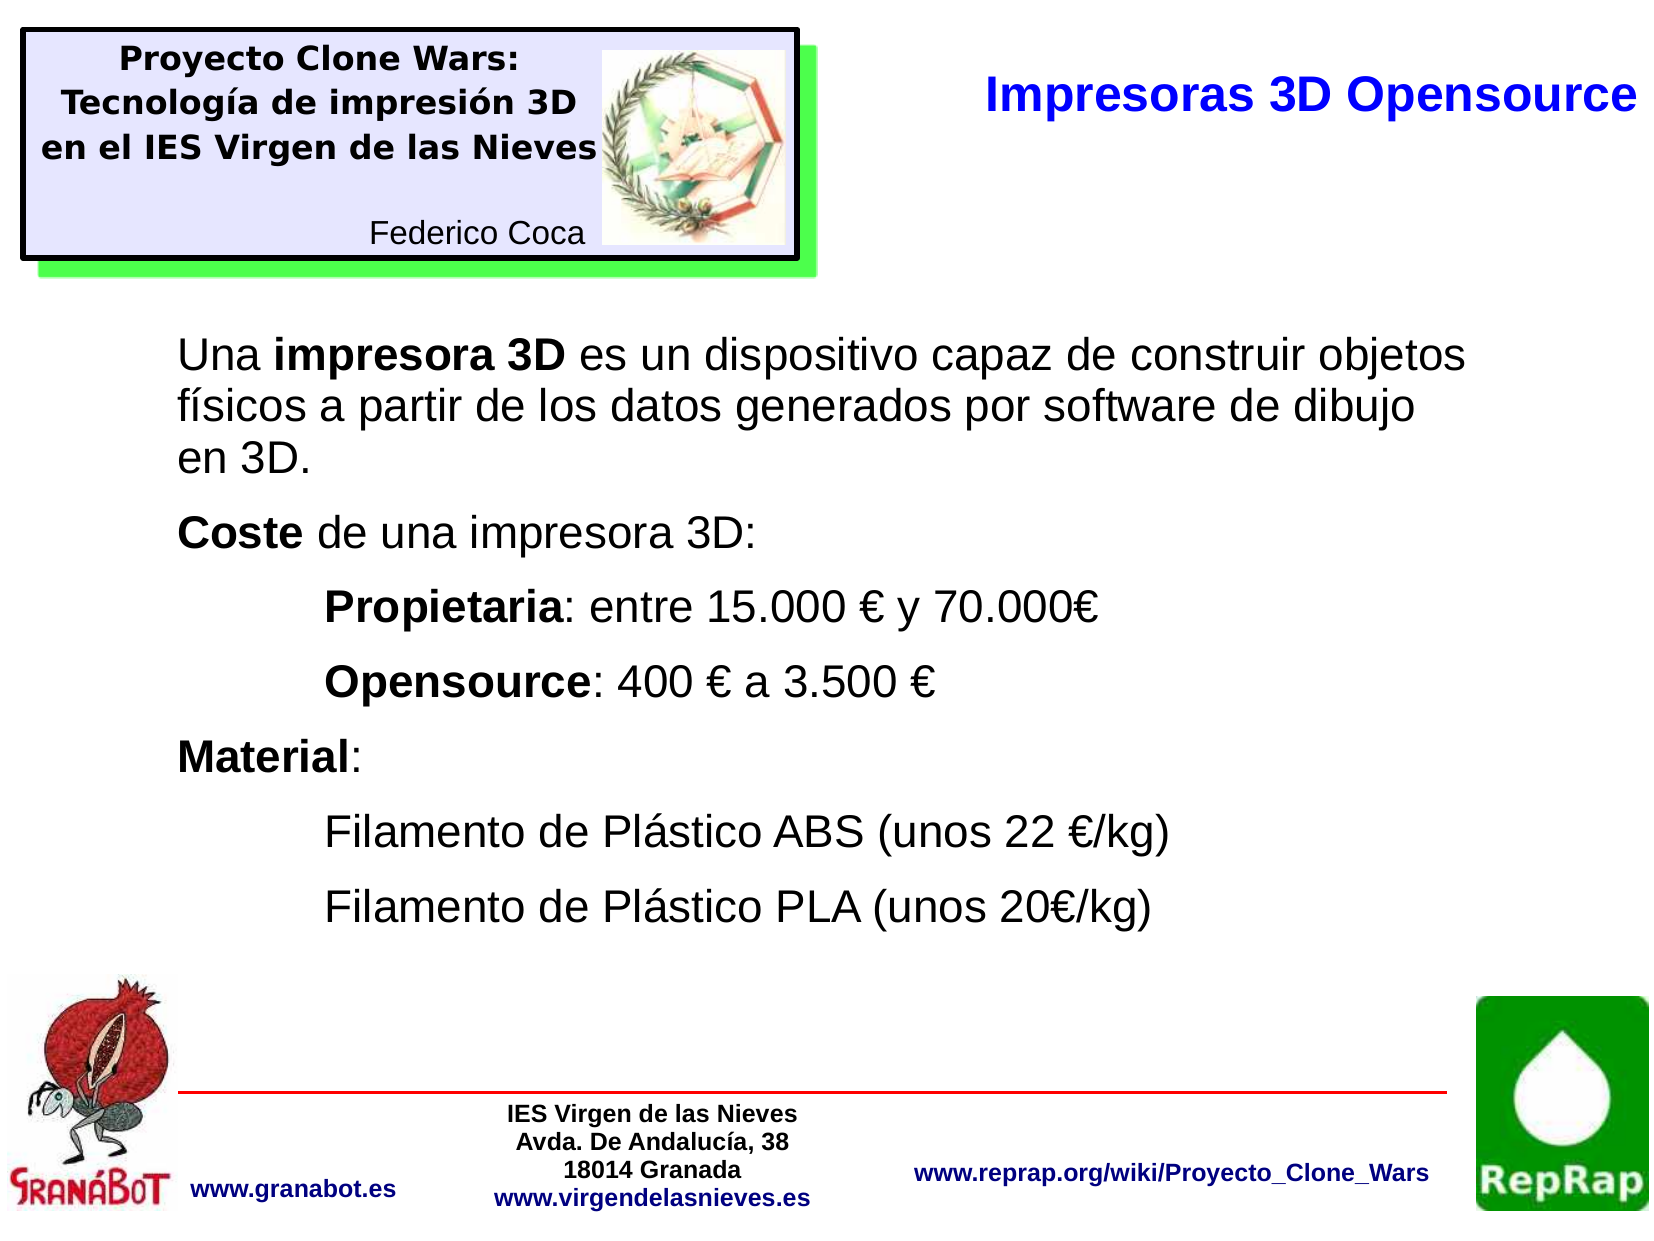

Proyecto Clone Wars:
Tecnología de impresión 3D
en el IES Virgen de las Nieves
Impresoras 3D Opensource
Federico Coca
Una impresora 3D es un dispositivo capaz de construir objetos físicos a partir de los datos generados por software de dibujo en 3D.
Coste de una impresora 3D:
		Propietaria: entre 15.000 € y 70.000€
		Opensource: 400 € a 3.500 €
Material:
		Filamento de Plástico ABS (unos 22 €/kg)
		Filamento de Plástico PLA (unos 20€/kg)
IES Virgen de las Nieves
Avda. De Andalucía, 38
18014 Granada
www.virgendelasnieves.es
www.reprap.org/wiki/Proyecto_Clone_Wars
www.granabot.es